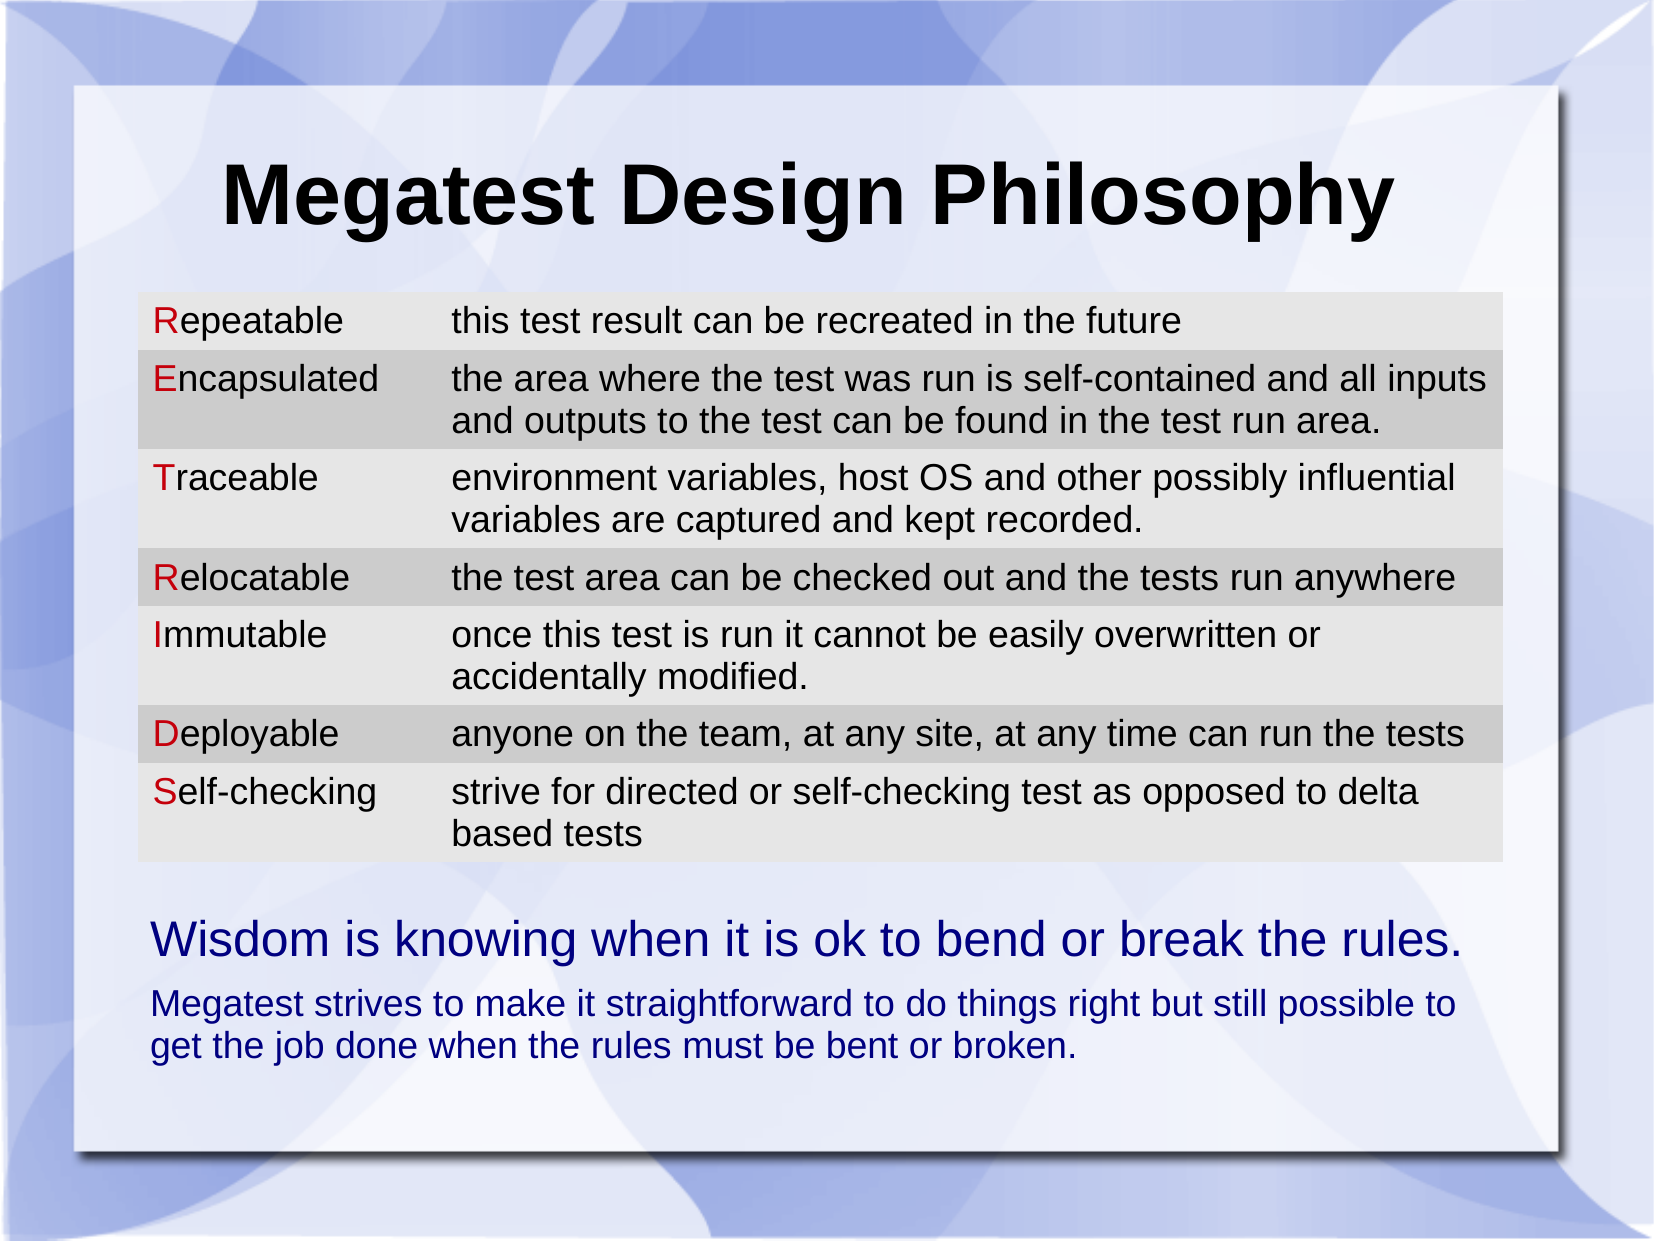

# Megatest Design Philosophy
| Repeatable | this test result can be recreated in the future |
| --- | --- |
| Encapsulated | the area where the test was run is self-contained and all inputs and outputs to the test can be found in the test run area. |
| Traceable | environment variables, host OS and other possibly influential variables are captured and kept recorded. |
| Relocatable | the test area can be checked out and the tests run anywhere |
| Immutable | once this test is run it cannot be easily overwritten or accidentally modified. |
| Deployable | anyone on the team, at any site, at any time can run the tests |
| Self-checking | strive for directed or self-checking test as opposed to delta based tests |
Wisdom is knowing when it is ok to bend or break the rules.
Megatest strives to make it straightforward to do things right but still possible to get the job done when the rules must be bent or broken.